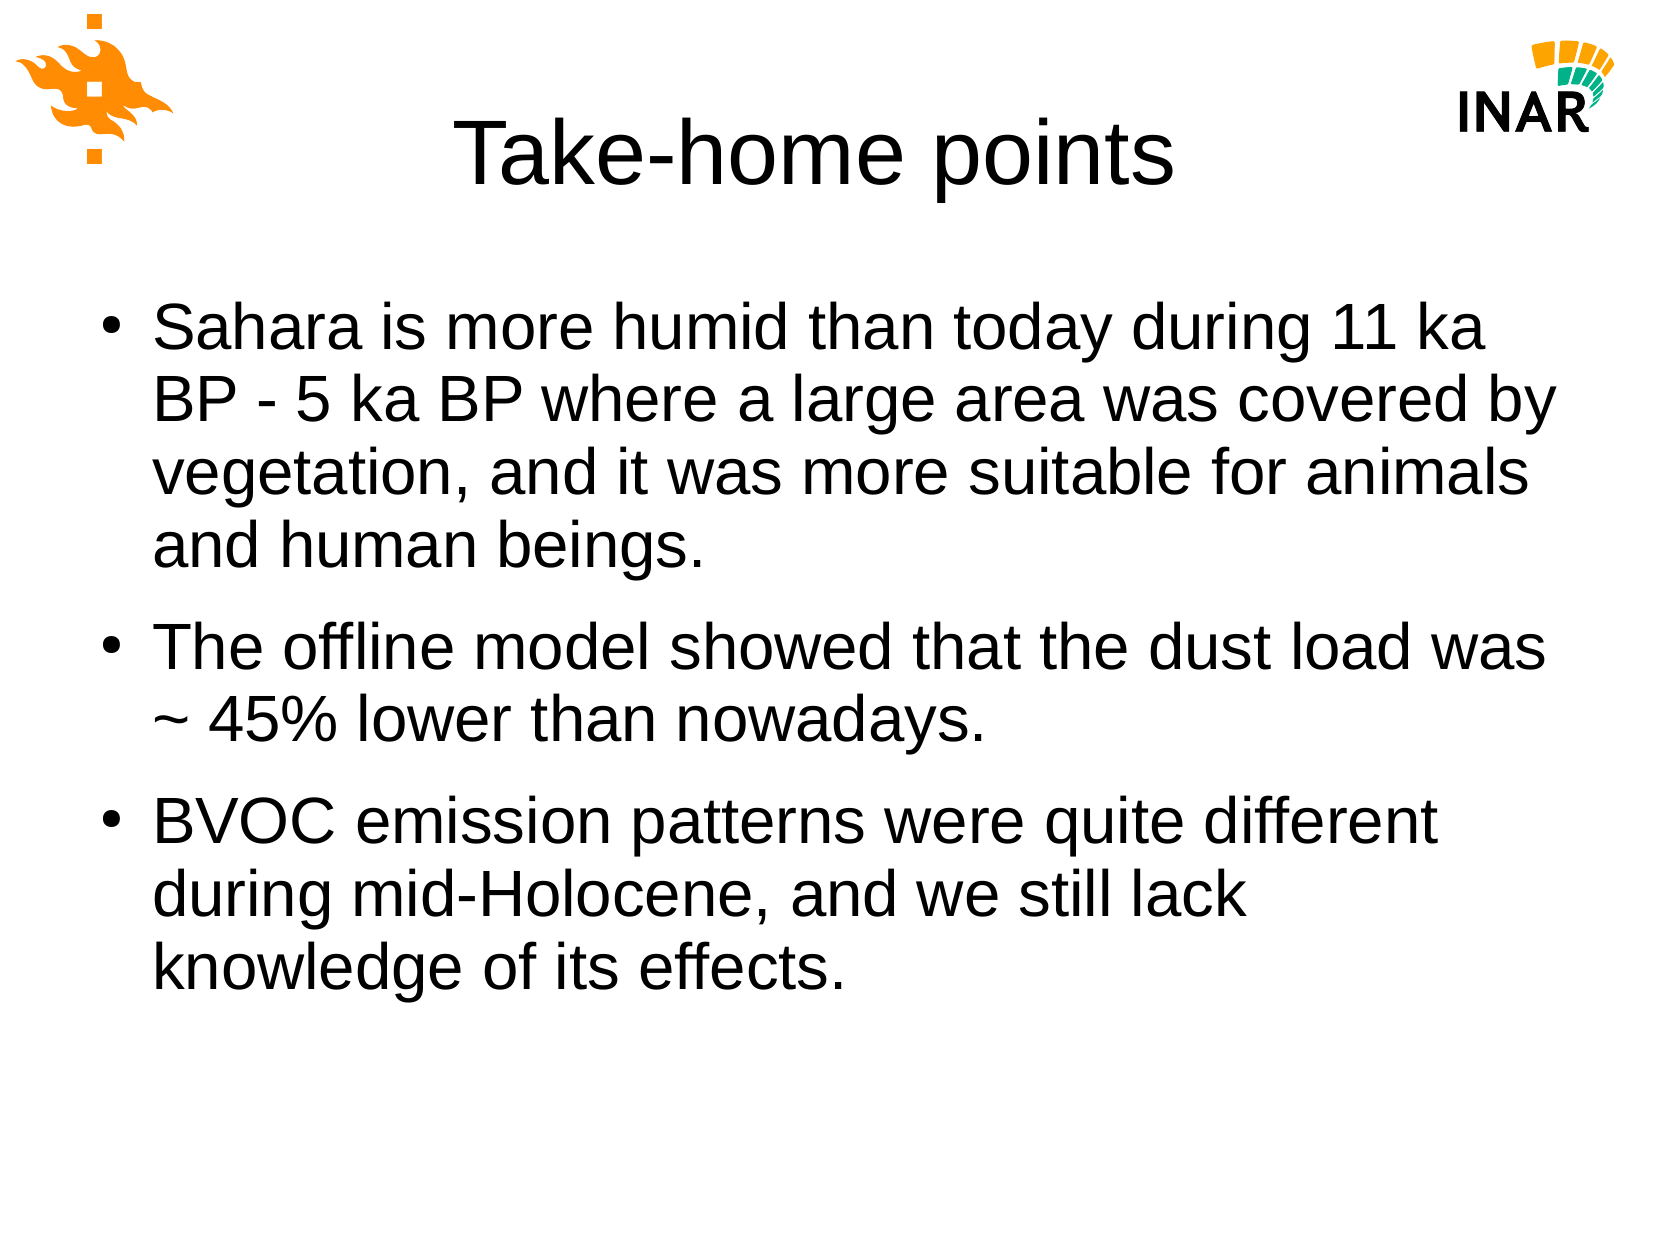

# Take-home points
Sahara is more humid than today during 11 ka BP - 5 ka BP where a large area was covered by vegetation, and it was more suitable for animals and human beings.
The offline model showed that the dust load was ~ 45% lower than nowadays.
BVOC emission patterns were quite different during mid-Holocene, and we still lack knowledge of its effects.